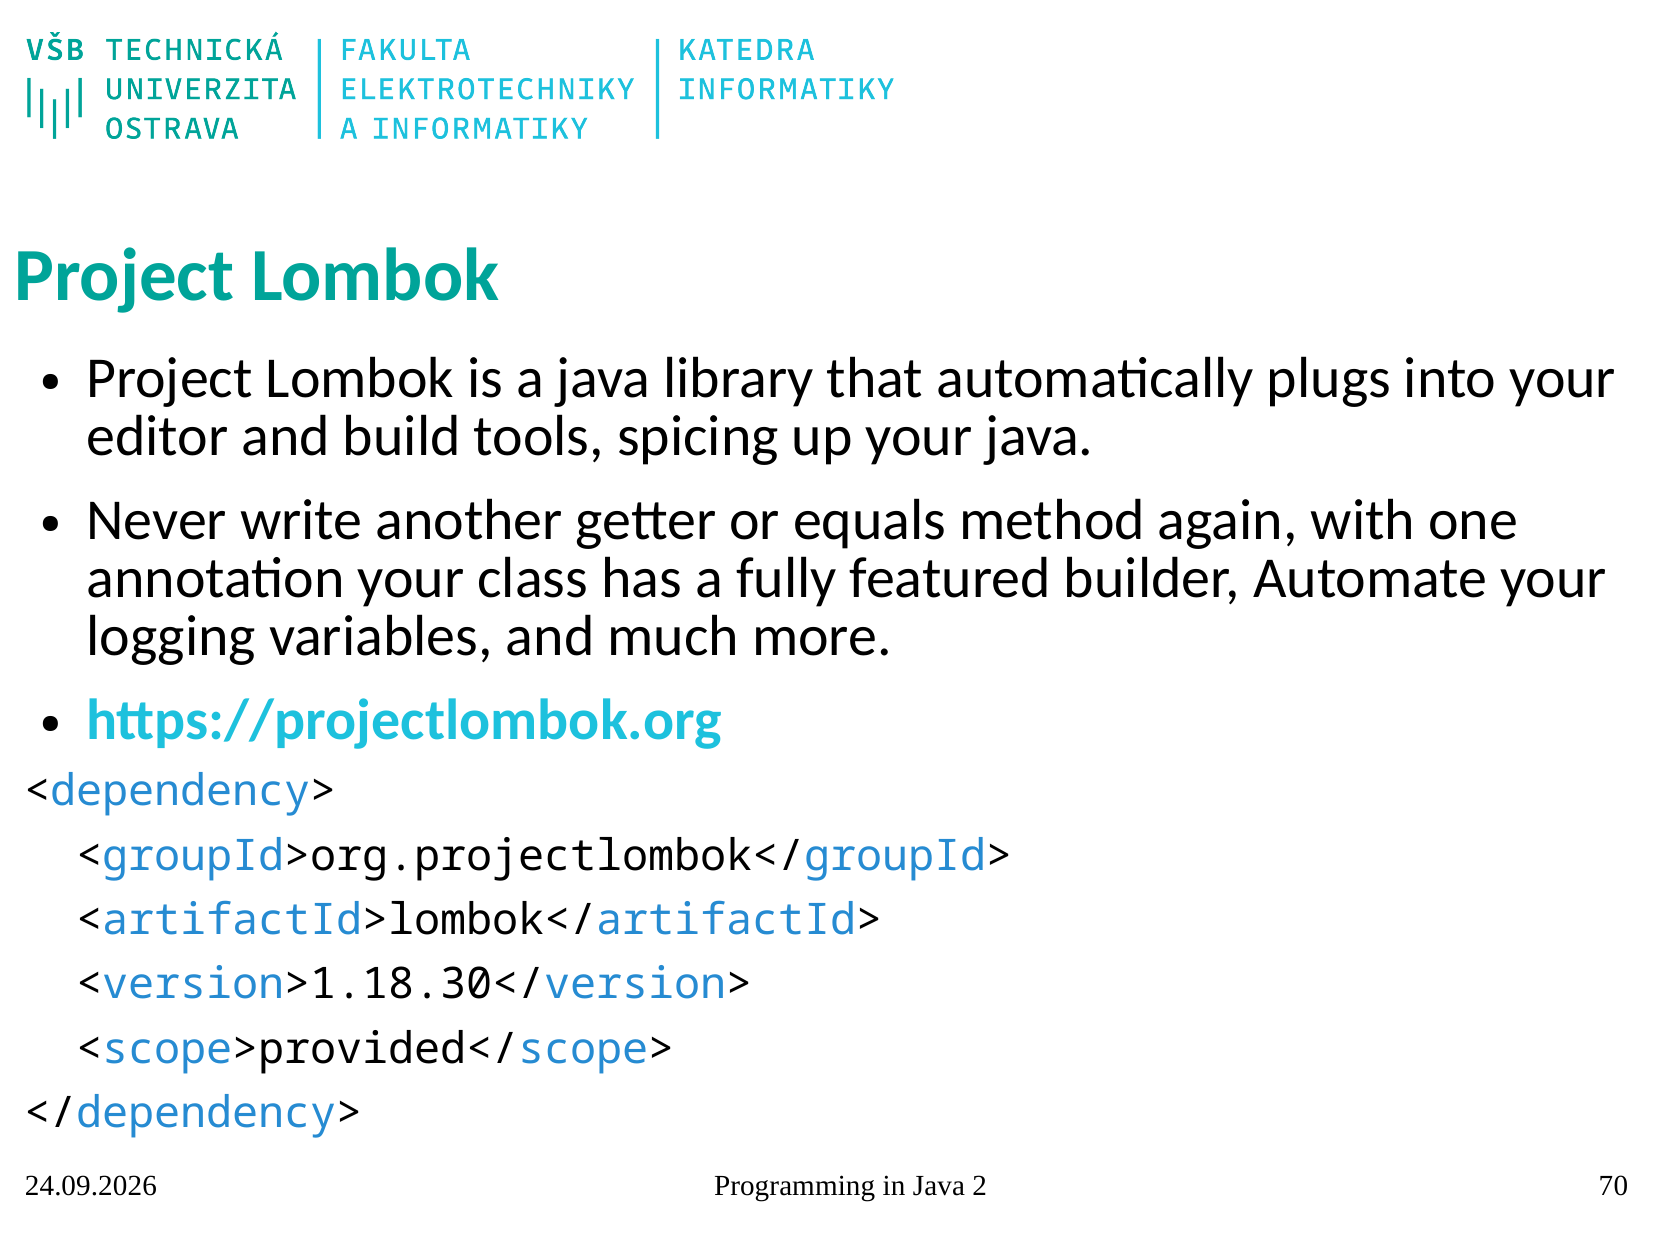

# Project Lombok
Project Lombok is a java library that automatically plugs into your editor and build tools, spicing up your java.
Never write another getter or equals method again, with one annotation your class has a fully featured builder, Automate your logging variables, and much more.
https://projectlombok.org
<dependency>
 <groupId>org.projectlombok</groupId>
 <artifactId>lombok</artifactId>
 <version>1.18.30</version>
 <scope>provided</scope>
</dependency>
Programming in Java 2
70